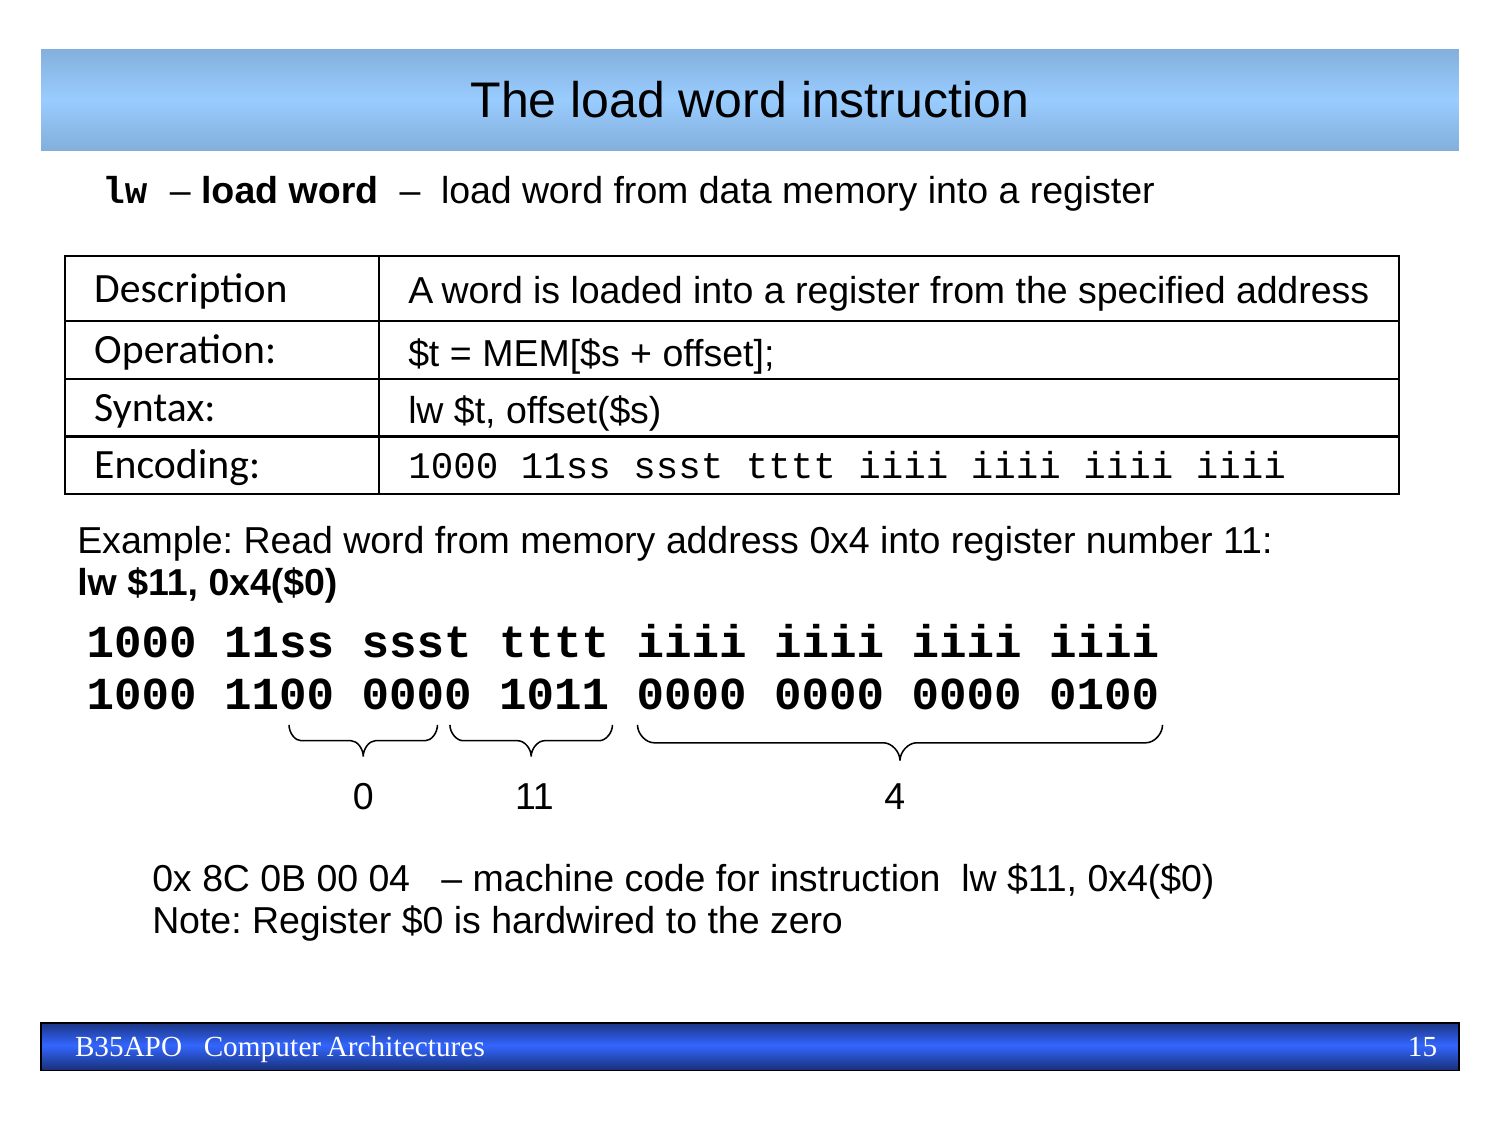

# The load word instruction
lw – load word – load word from data memory into a register
| Description | A word is loaded into a register from the specified address |
| --- | --- |
| Operation: | $t = MEM[$s + offset]; |
| Syntax: | lw $t, offset($s) |
| Encoding: | 1000 11ss ssst tttt iiii iiii iiii iiii |
Example: Read word from memory address 0x4 into register number 11:
lw $11, 0x4($0)
1000 11ss ssst tttt iiii iiii iiii iiii
1000 1100 0000 1011 0000 0000 0000 0100
0
11
4
0x 8C 0B 00 04 – machine code for instruction lw $11, 0x4($0)
Note: Register $0 is hardwired to the zero
B35APO Computer Architectures
15